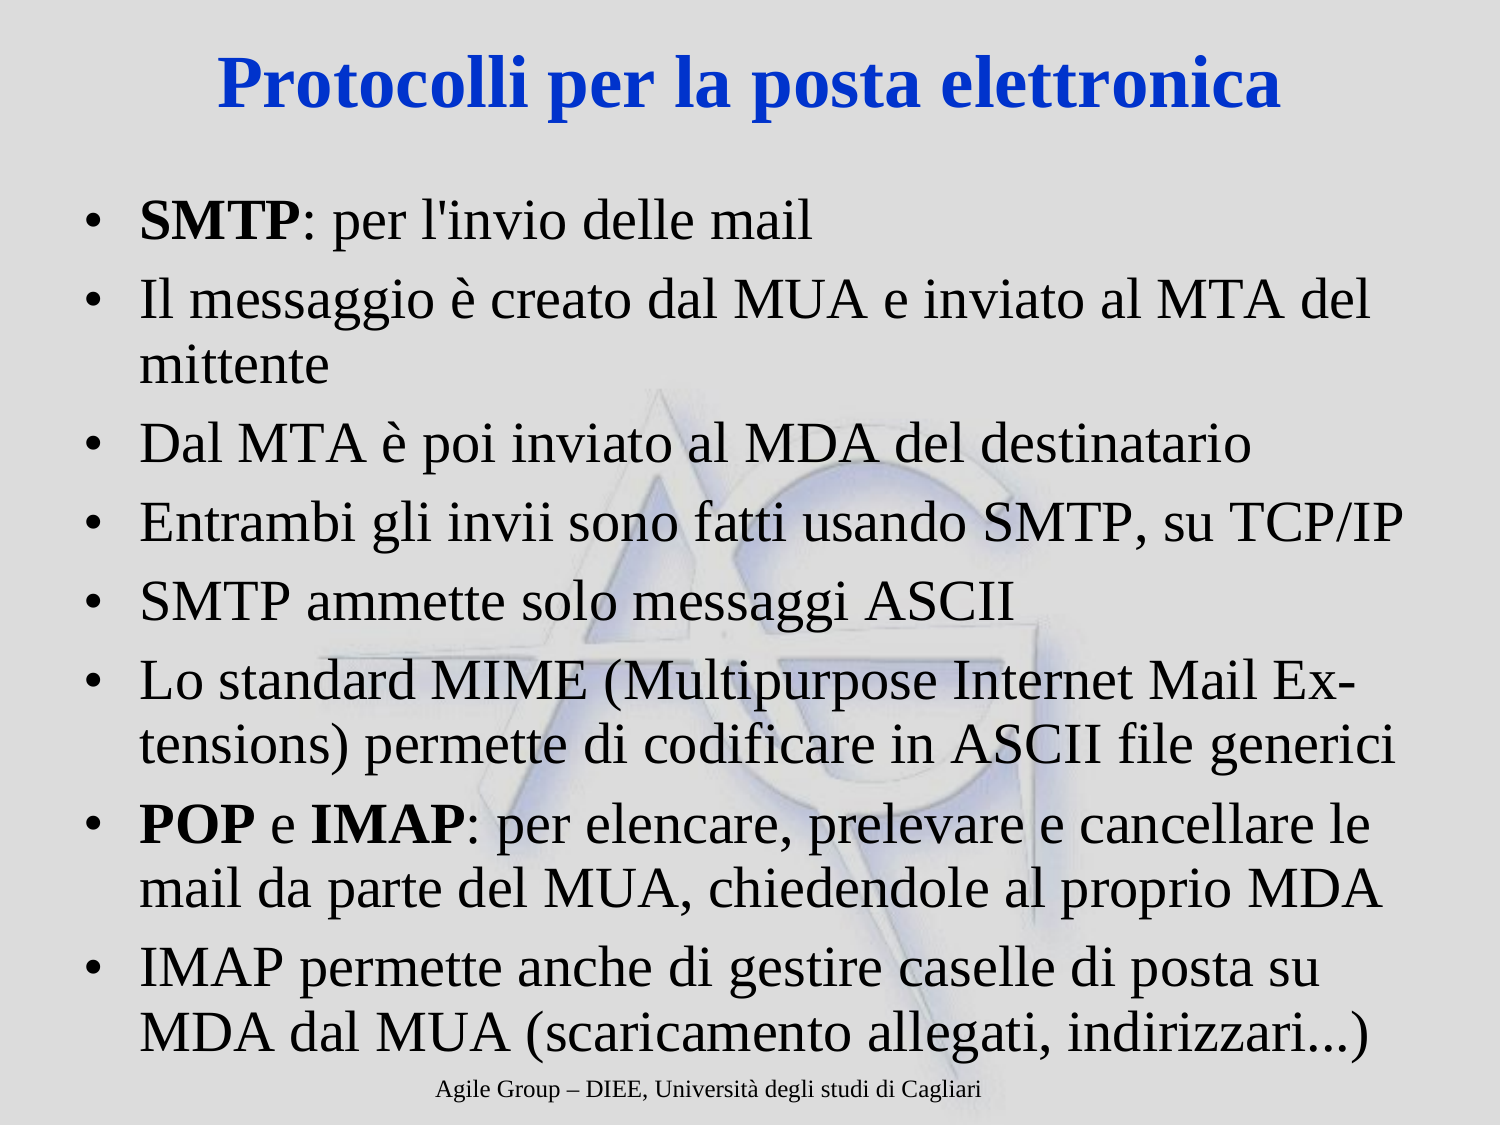

# Protocolli per la posta elettronica
SMTP: per l'invio delle mail
Il messaggio è creato dal MUA e inviato al MTA del mittente
Dal MTA è poi inviato al MDA del destinatario
Entrambi gli invii sono fatti usando SMTP, su TCP/IP
SMTP ammette solo messaggi ASCII
Lo standard MIME (Multipurpose Internet Mail Ex-tensions) permette di codificare in ASCII file generici
POP e IMAP: per elencare, prelevare e cancellare le mail da parte del MUA, chiedendole al proprio MDA
IMAP permette anche di gestire caselle di posta su MDA dal MUA (scaricamento allegati, indirizzari...)